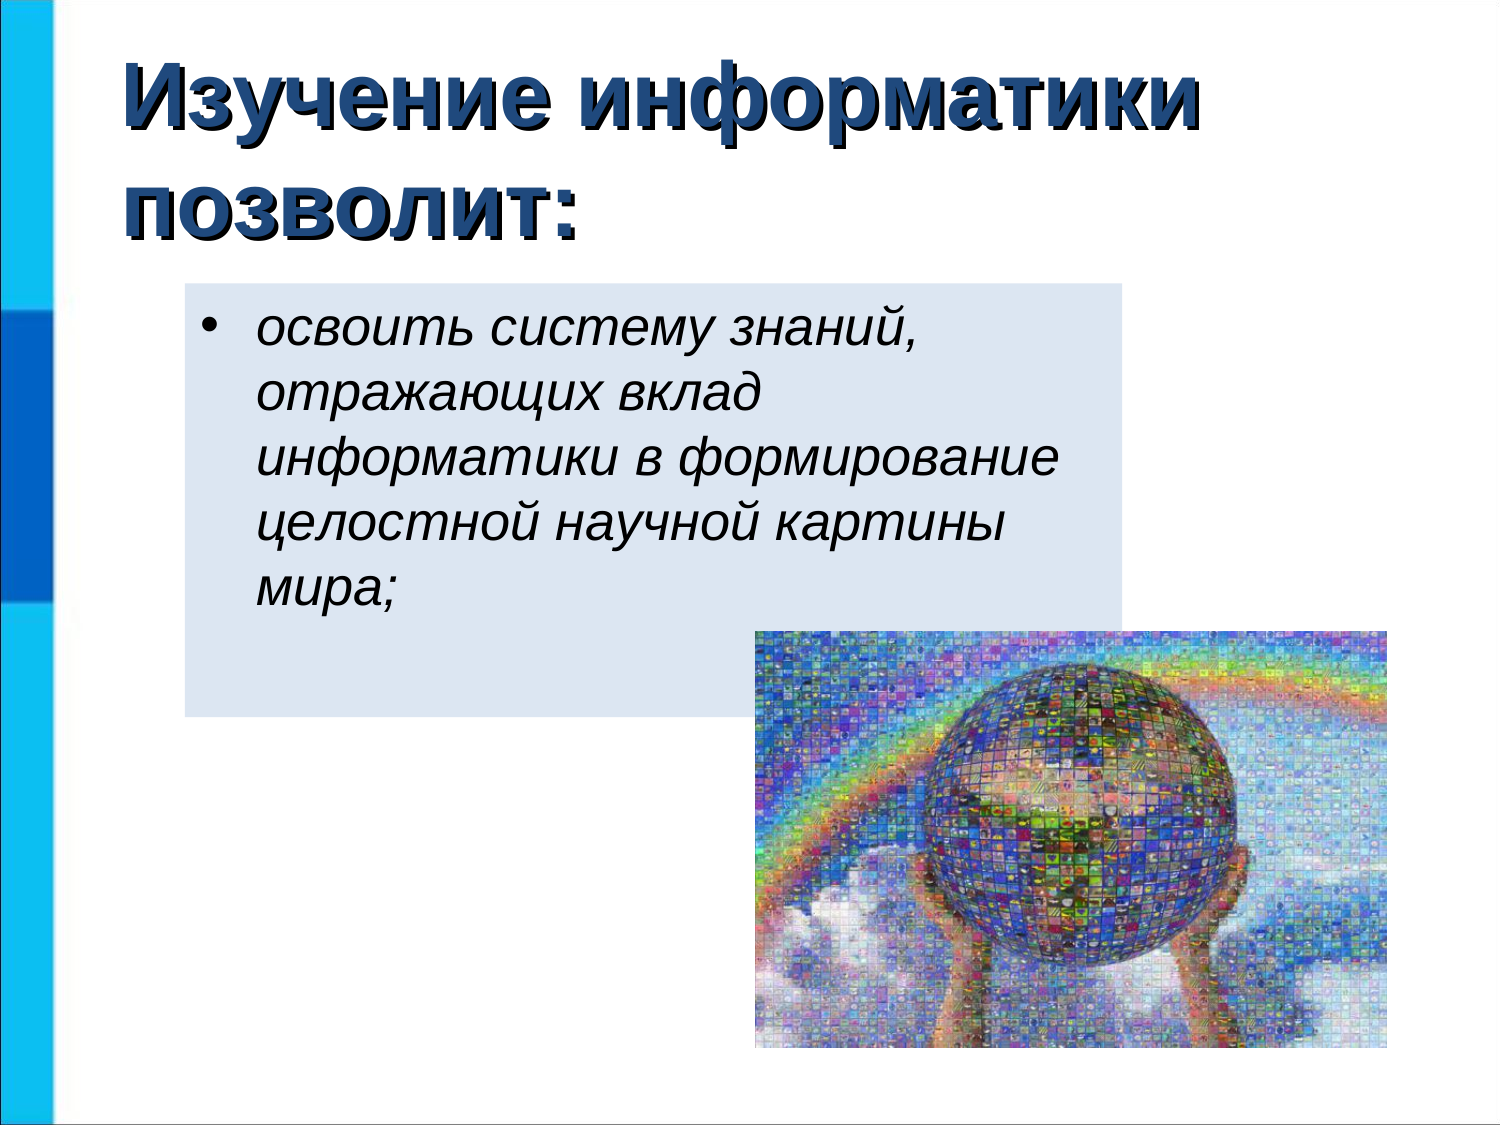

Изучение информатики позволит:
# освоить систему знаний, отражающих вклад информатики в формирование целостной научной картины мира;